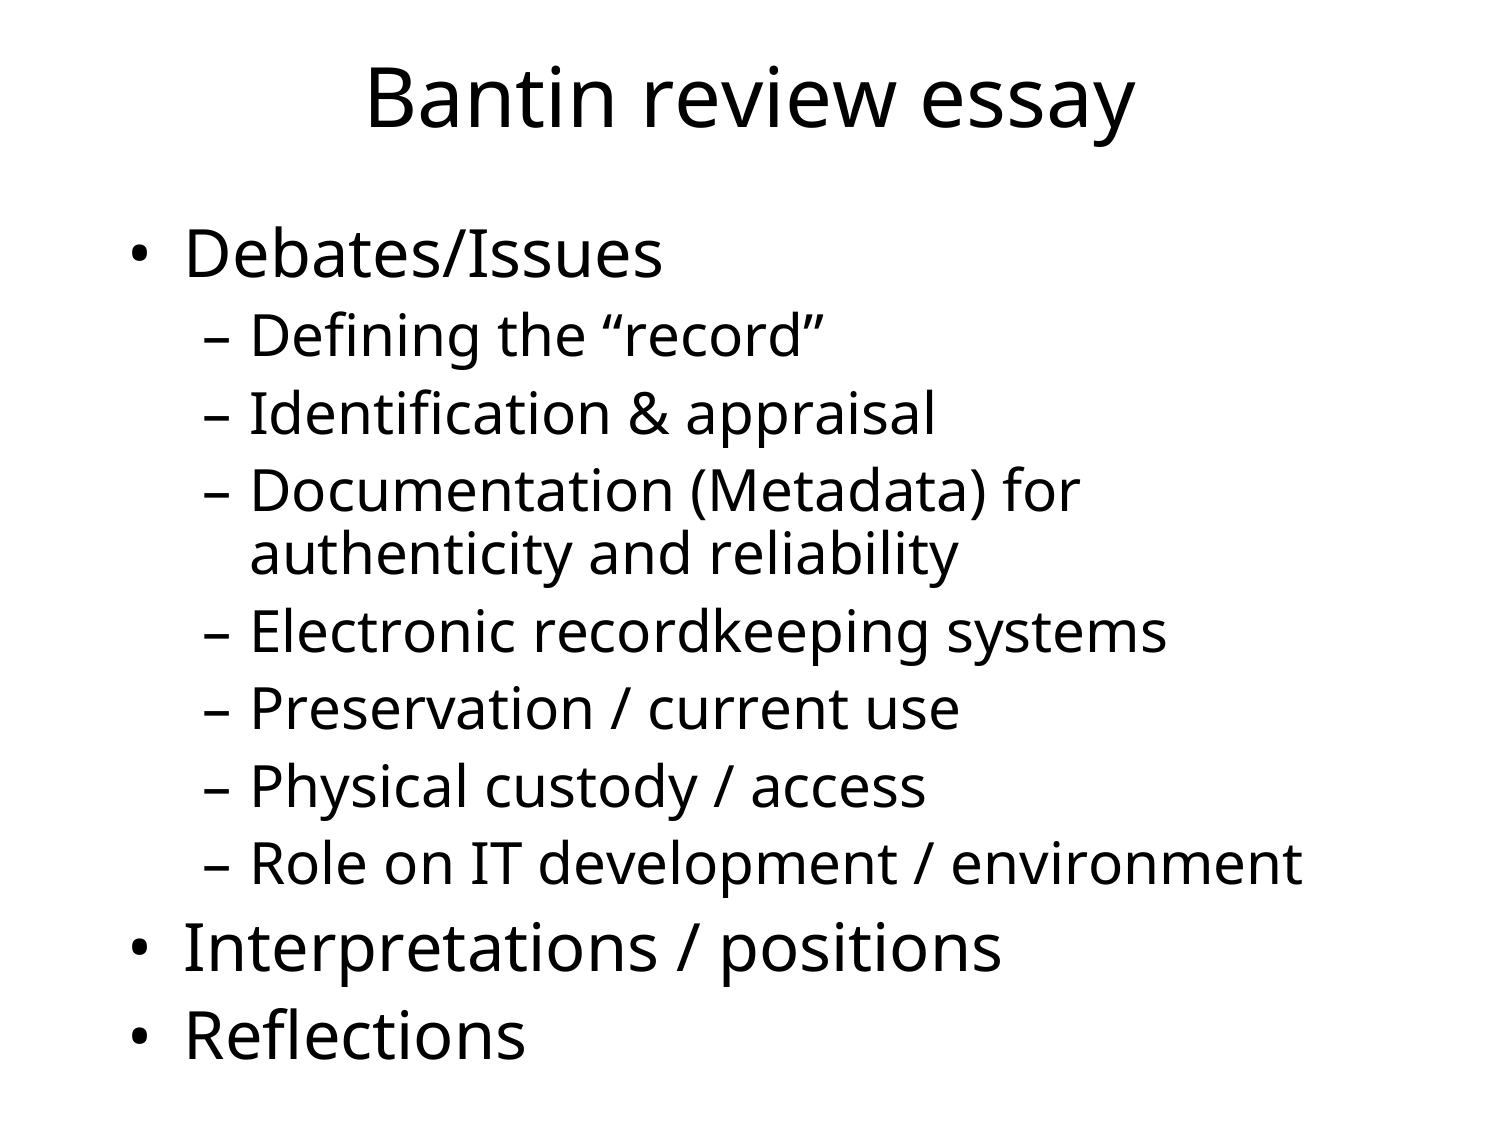

# Bantin review essay
Debates/Issues
Defining the “record”
Identification & appraisal
Documentation (Metadata) for authenticity and reliability
Electronic recordkeeping systems
Preservation / current use
Physical custody / access
Role on IT development / environment
Interpretations / positions
Reflections